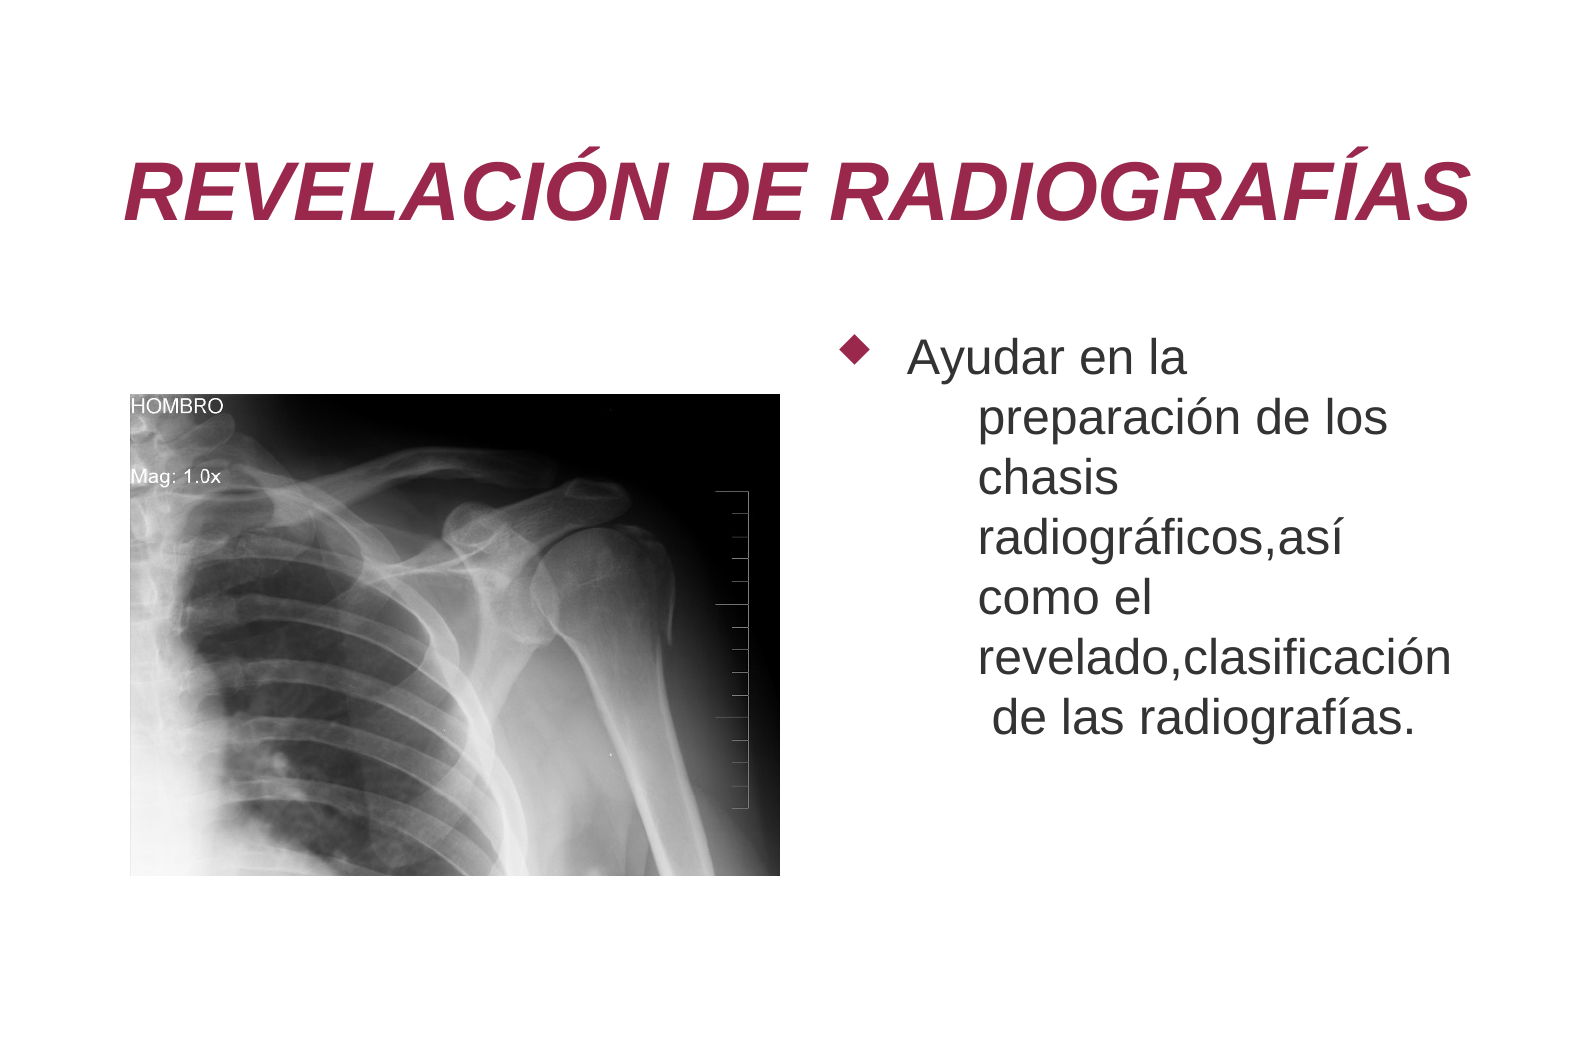

# REVELACIÓN DE RADIOGRAFÍAS
Ayudar en la preparación de los chasis radiográficos,así como el revelado,clasificación de las radiografías.